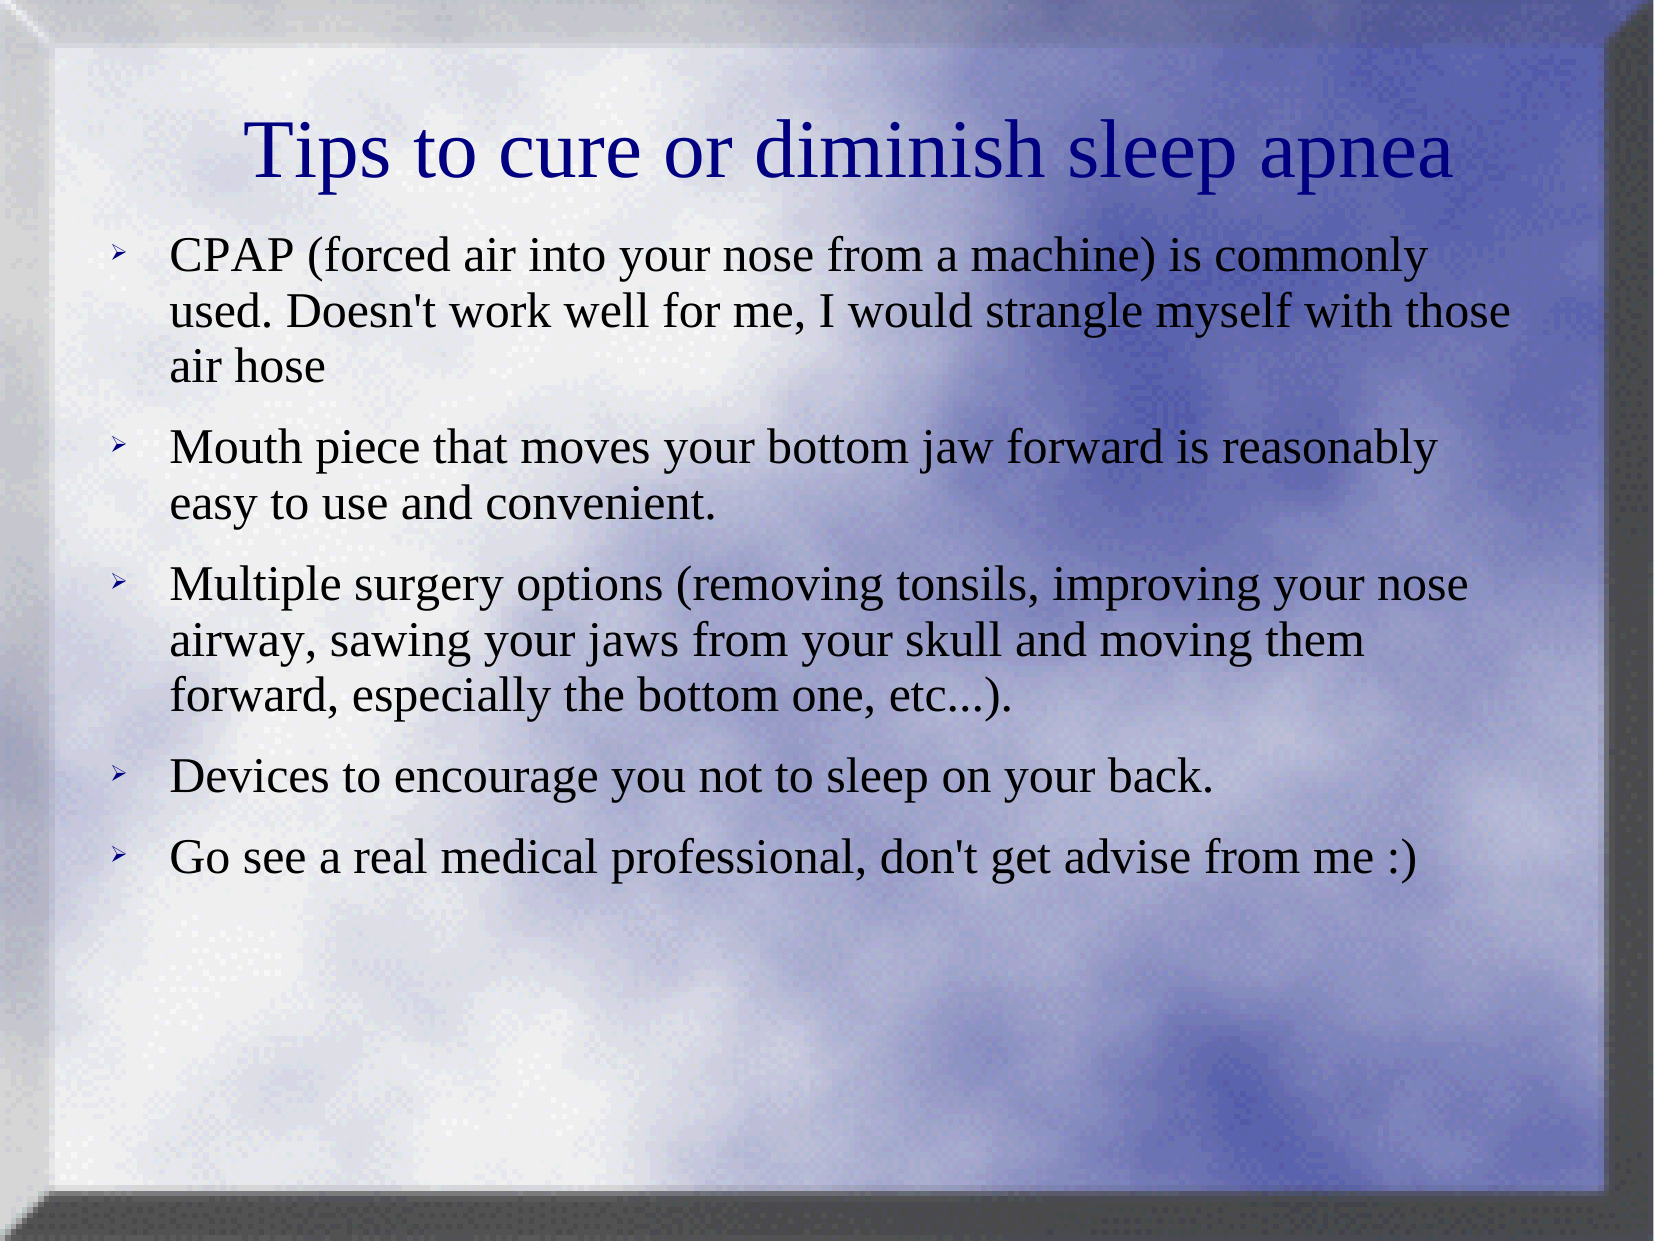

# Tips to cure or diminish sleep apnea
CPAP (forced air into your nose from a machine) is commonly used. Doesn't work well for me, I would strangle myself with those air hose
Mouth piece that moves your bottom jaw forward is reasonably easy to use and convenient.
Multiple surgery options (removing tonsils, improving your nose airway, sawing your jaws from your skull and moving them forward, especially the bottom one, etc...).
Devices to encourage you not to sleep on your back.
Go see a real medical professional, don't get advise from me :)